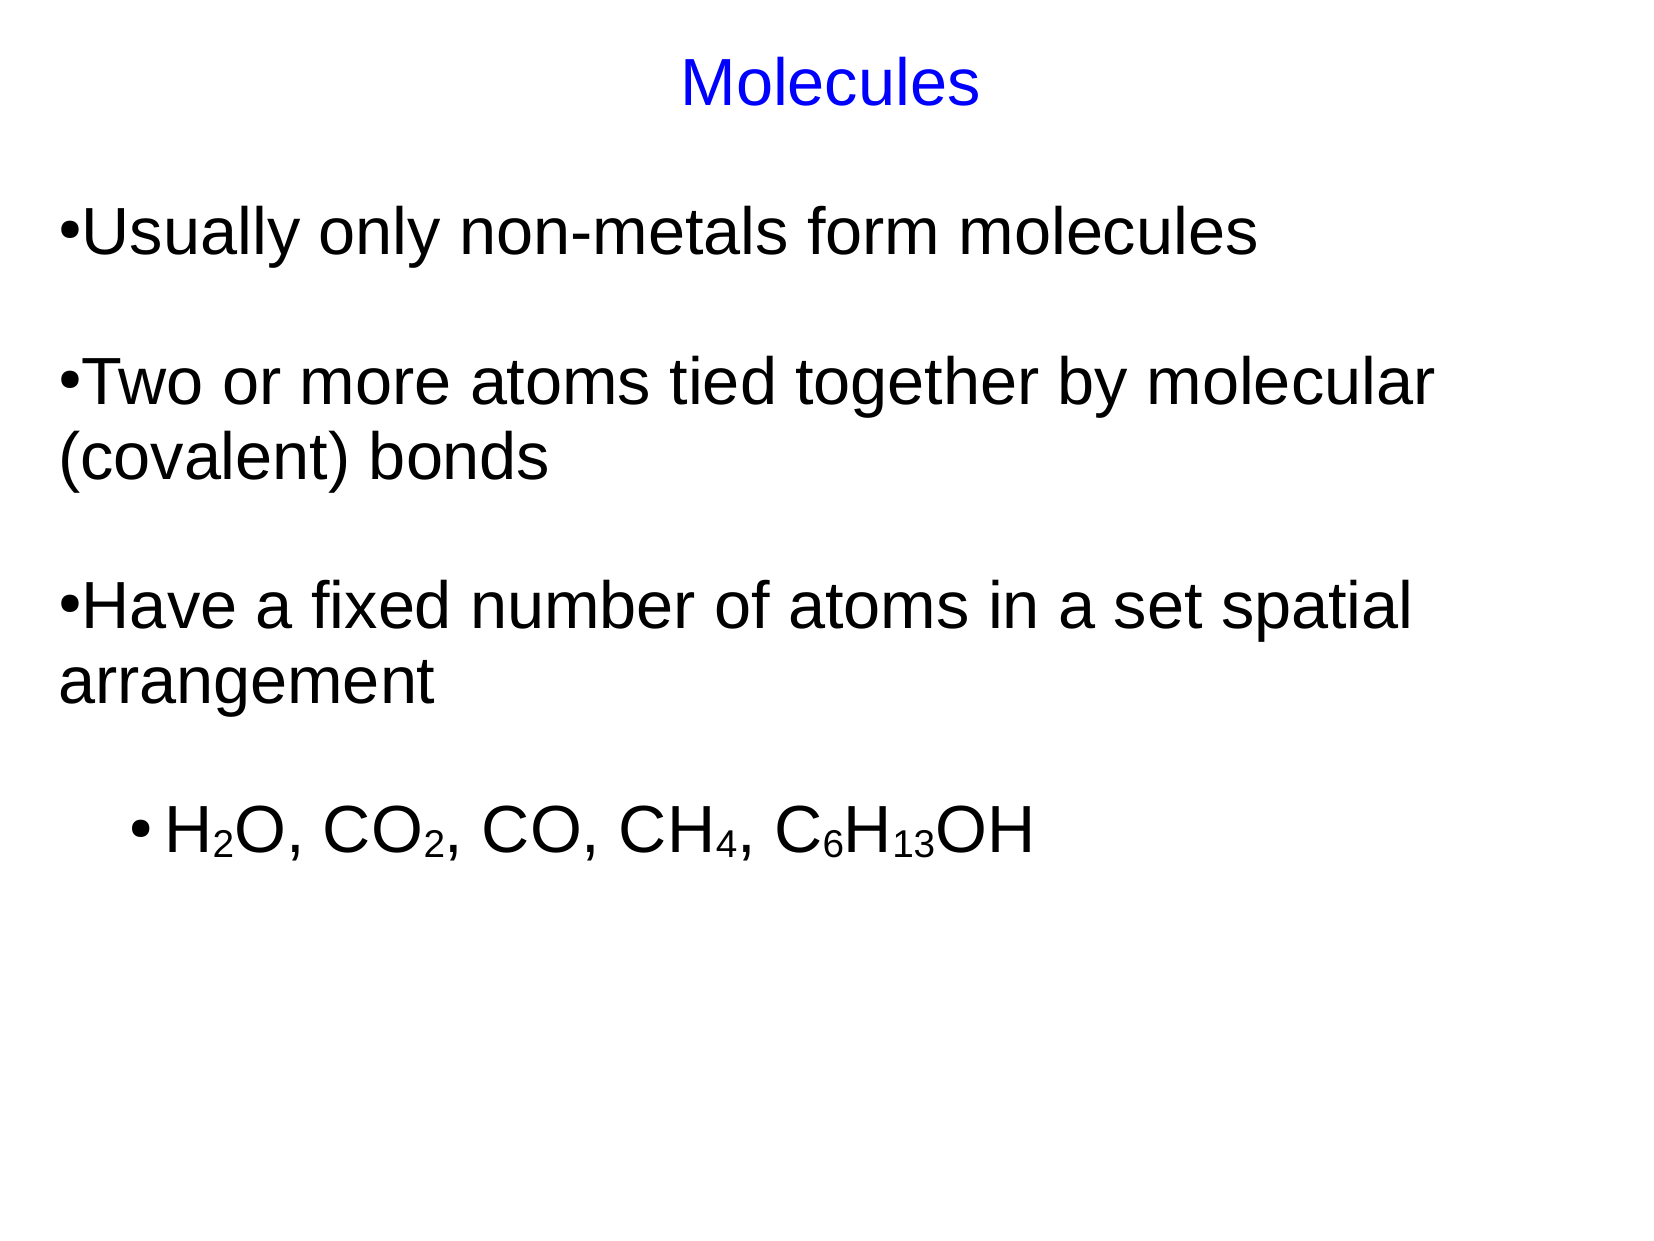

Molecules
Usually only non-metals form molecules
Two or more atoms tied together by molecular (covalent) bonds
Have a fixed number of atoms in a set spatial arrangement
H2O, CO2, CO, CH4, C6H13OH